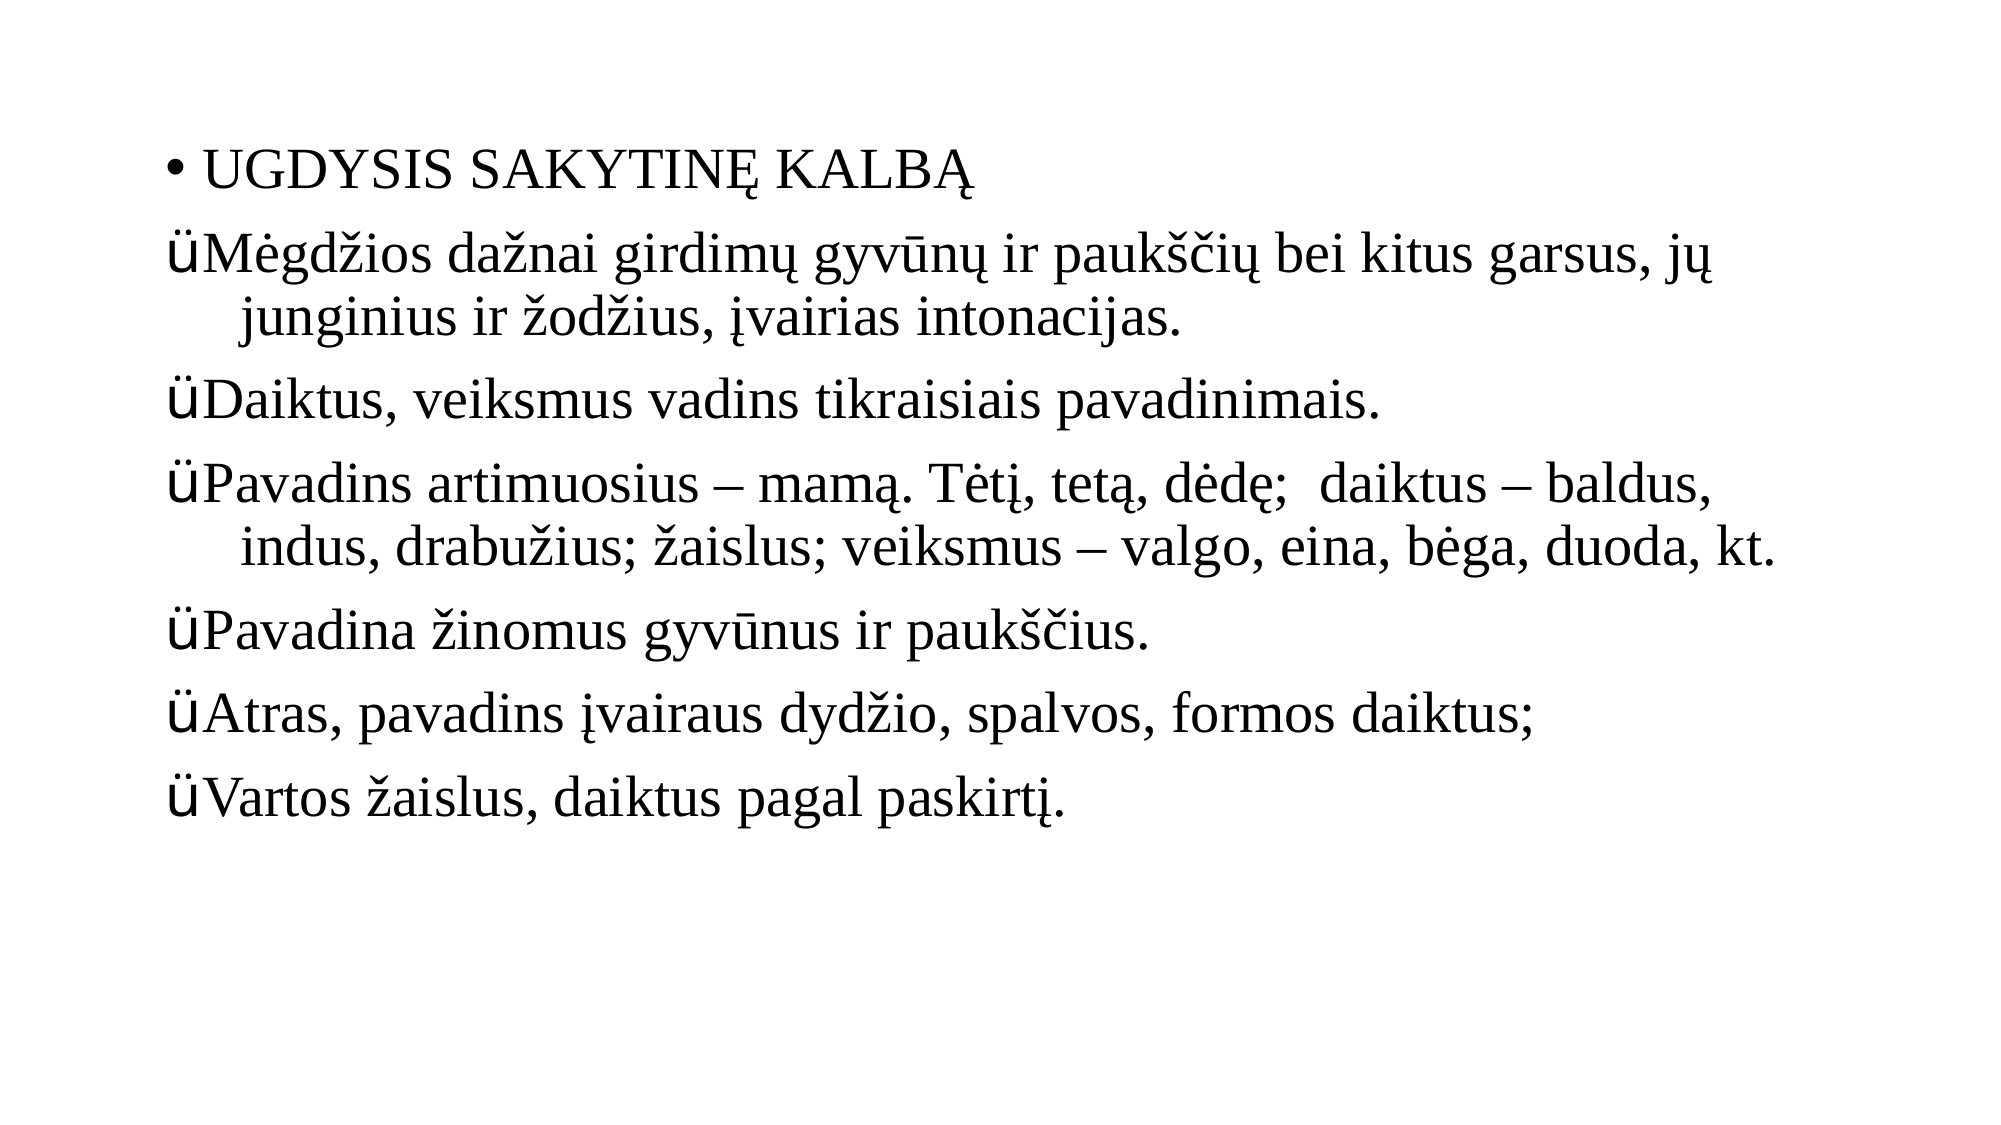

# UGDYSIS SAKYTINĘ KALBĄ
Mėgdžios dažnai girdimų gyvūnų ir paukščių bei kitus garsus, jų junginius ir žodžius, įvairias intonacijas.
Daiktus, veiksmus vadins tikraisiais pavadinimais.
Pavadins artimuosius – mamą. Tėtį, tetą, dėdę; daiktus – baldus, indus, drabužius; žaislus; veiksmus – valgo, eina, bėga, duoda, kt.
Pavadina žinomus gyvūnus ir paukščius.
Atras, pavadins įvairaus dydžio, spalvos, formos daiktus;
Vartos žaislus, daiktus pagal paskirtį.